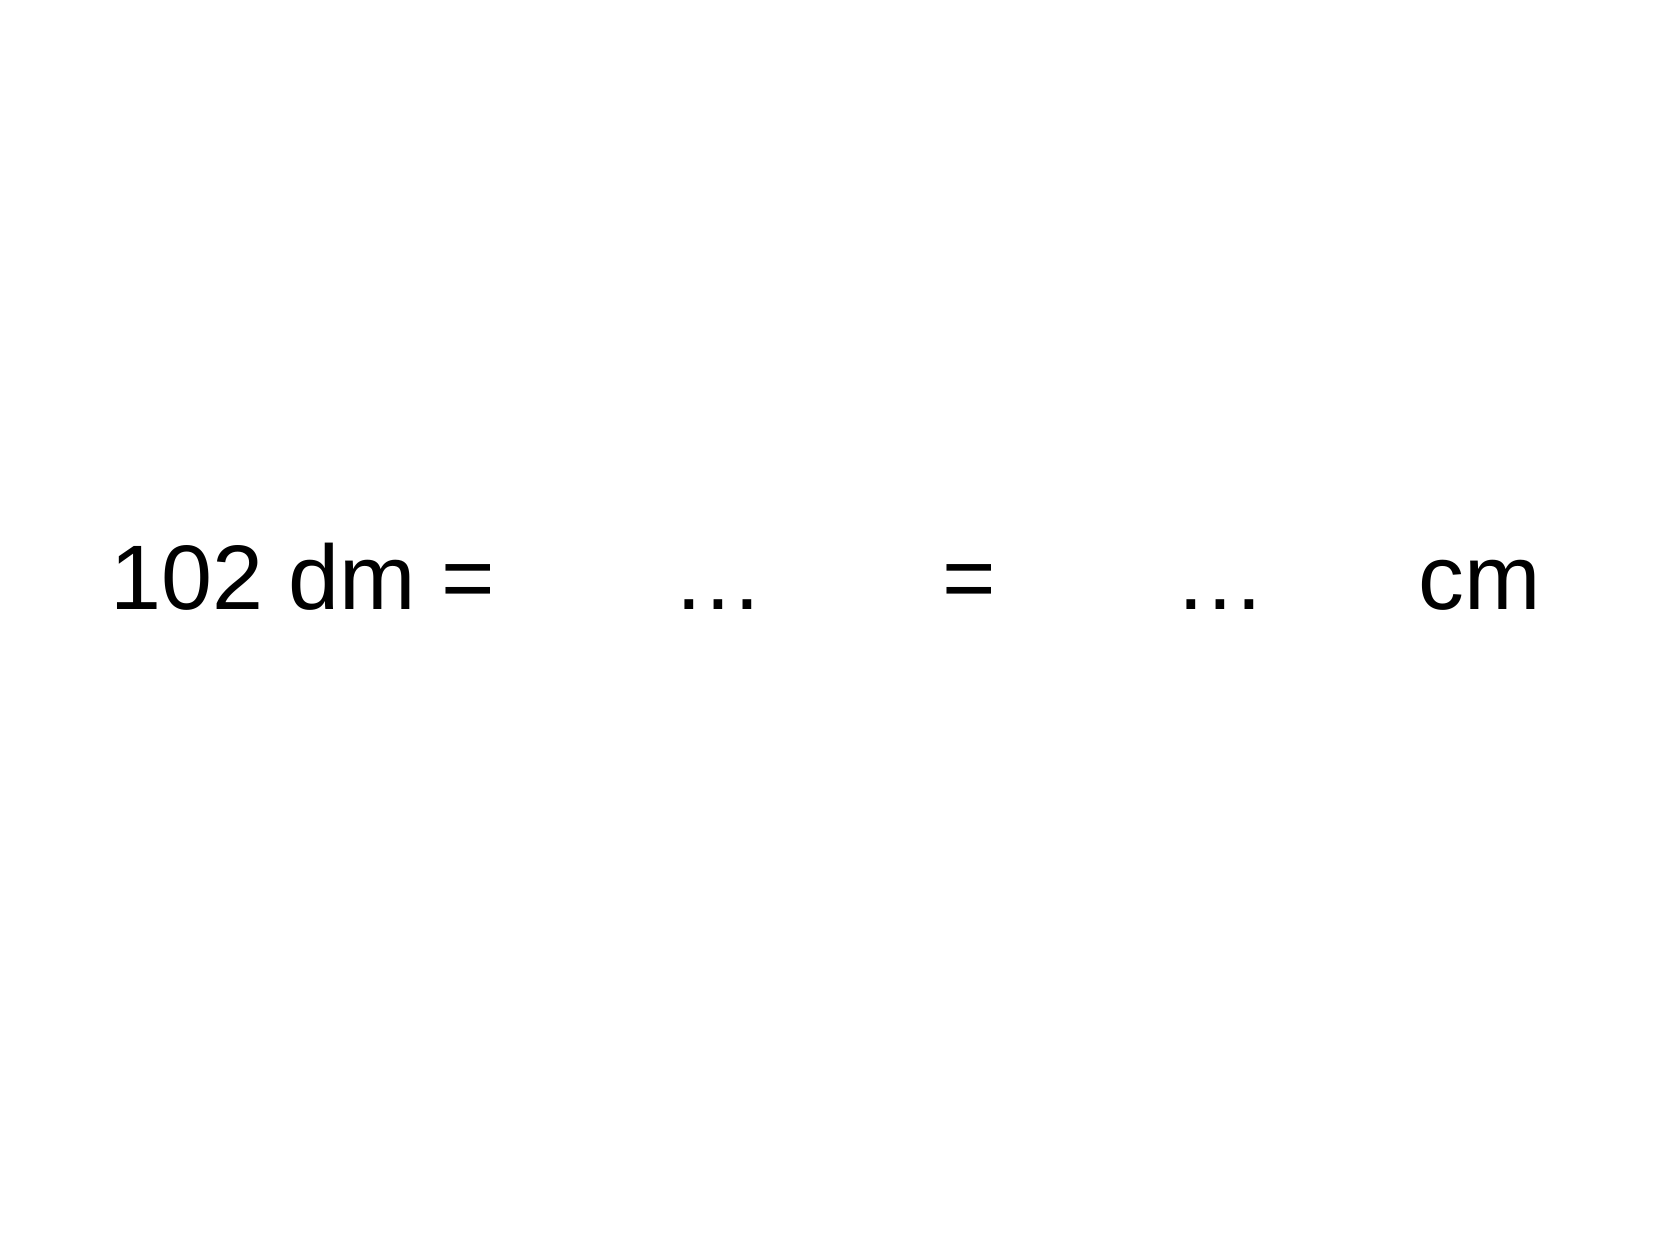

# 102 dm =  … = … cm